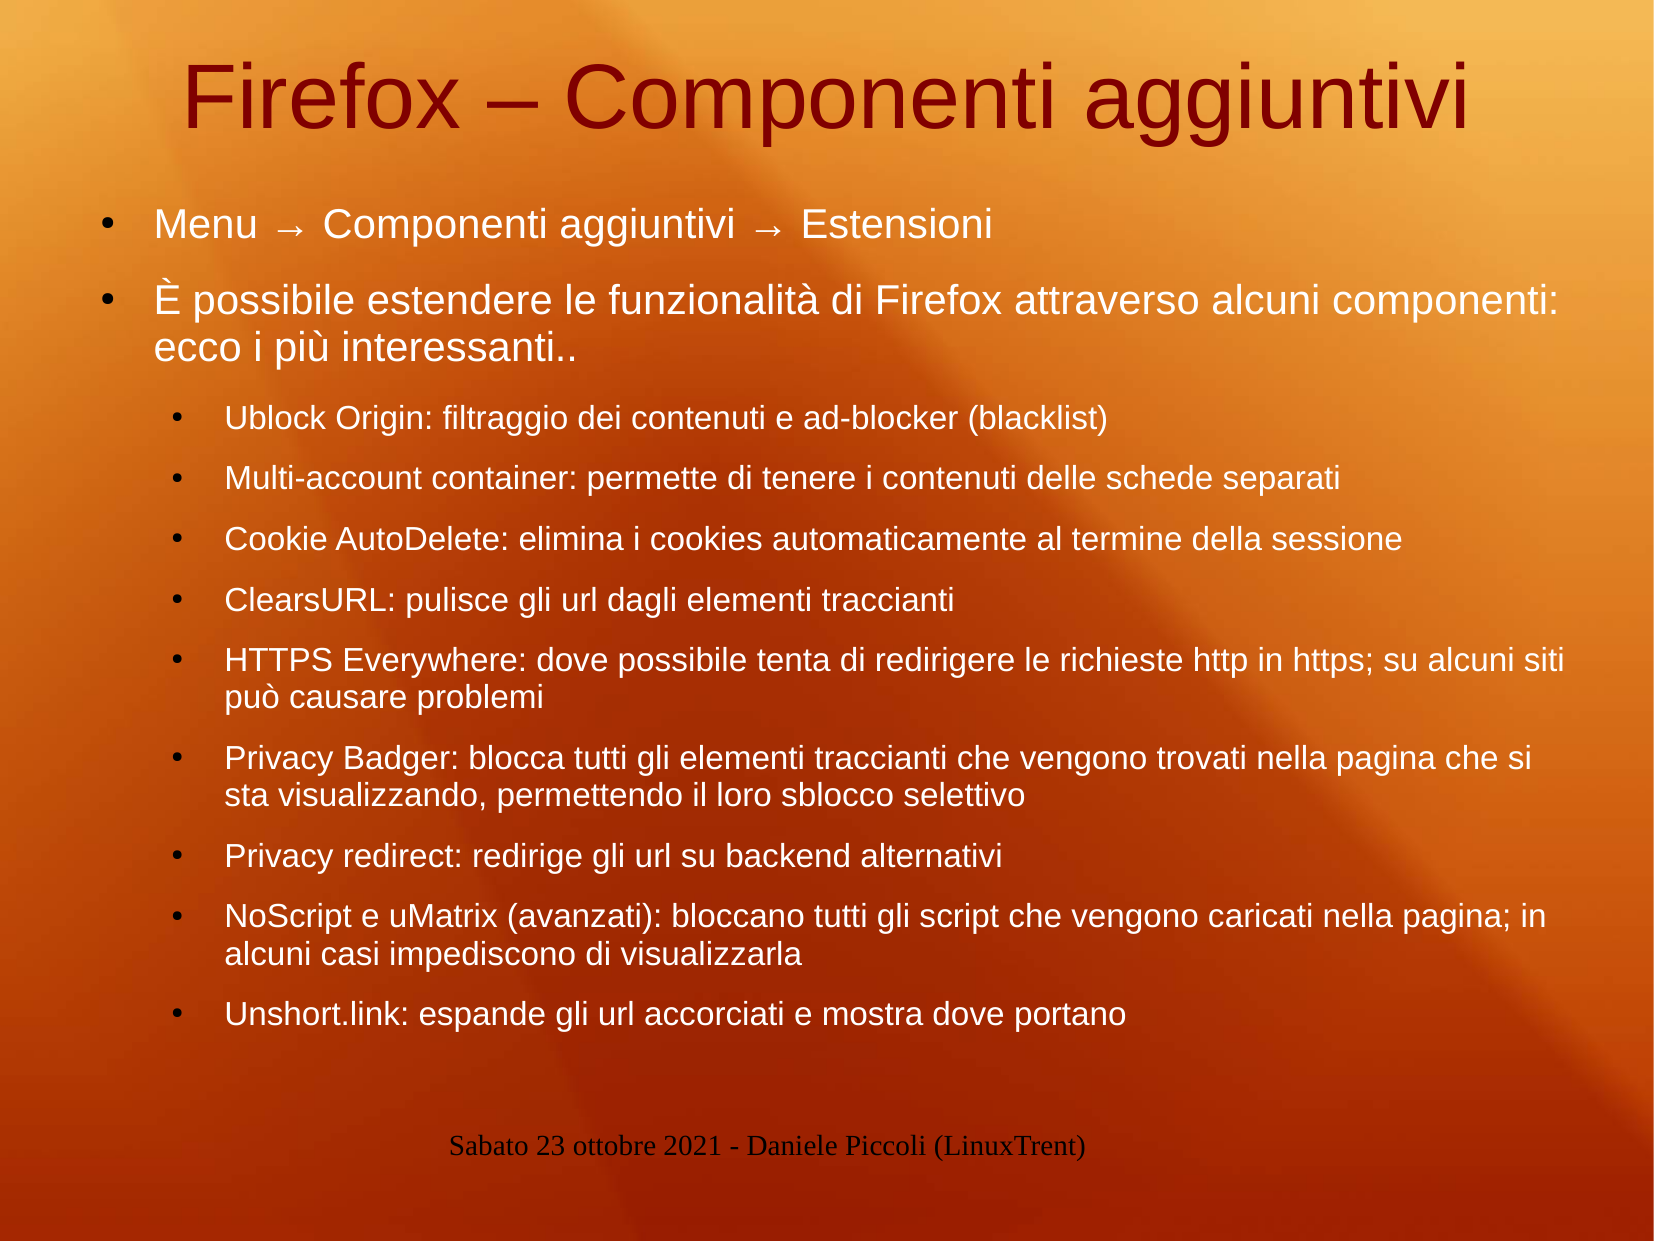

# Firefox – Componenti aggiuntivi
Menu → Componenti aggiuntivi → Estensioni
È possibile estendere le funzionalità di Firefox attraverso alcuni componenti: ecco i più interessanti..
Ublock Origin: filtraggio dei contenuti e ad-blocker (blacklist)
Multi-account container: permette di tenere i contenuti delle schede separati
Cookie AutoDelete: elimina i cookies automaticamente al termine della sessione
ClearsURL: pulisce gli url dagli elementi traccianti
HTTPS Everywhere: dove possibile tenta di redirigere le richieste http in https; su alcuni siti può causare problemi
Privacy Badger: blocca tutti gli elementi traccianti che vengono trovati nella pagina che si sta visualizzando, permettendo il loro sblocco selettivo
Privacy redirect: redirige gli url su backend alternativi
NoScript e uMatrix (avanzati): bloccano tutti gli script che vengono caricati nella pagina; in alcuni casi impediscono di visualizzarla
Unshort.link: espande gli url accorciati e mostra dove portano
Sabato 23 ottobre 2021 - Daniele Piccoli (LinuxTrent)